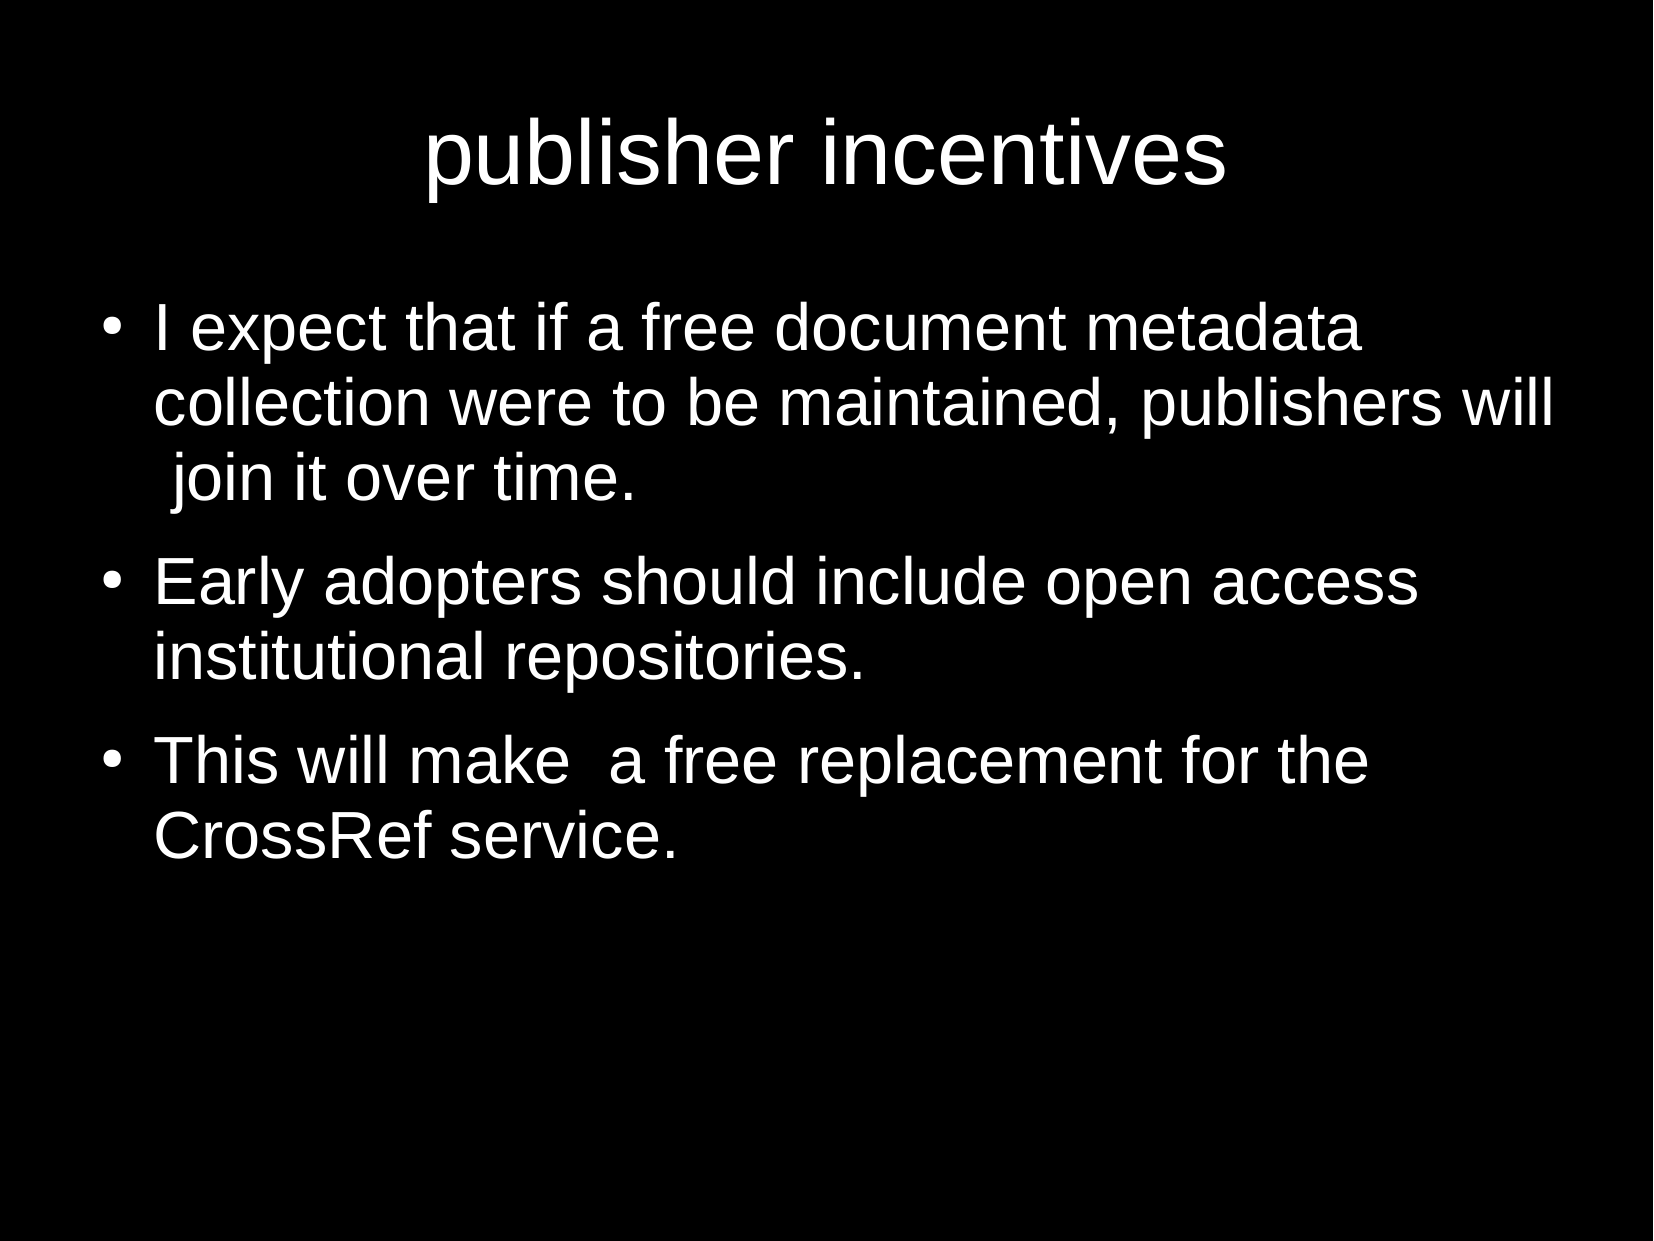

# publisher incentives
I expect that if a free document metadata collection were to be maintained, publishers will join it over time.
Early adopters should include open access institutional repositories.
This will make a free replacement for the CrossRef service.